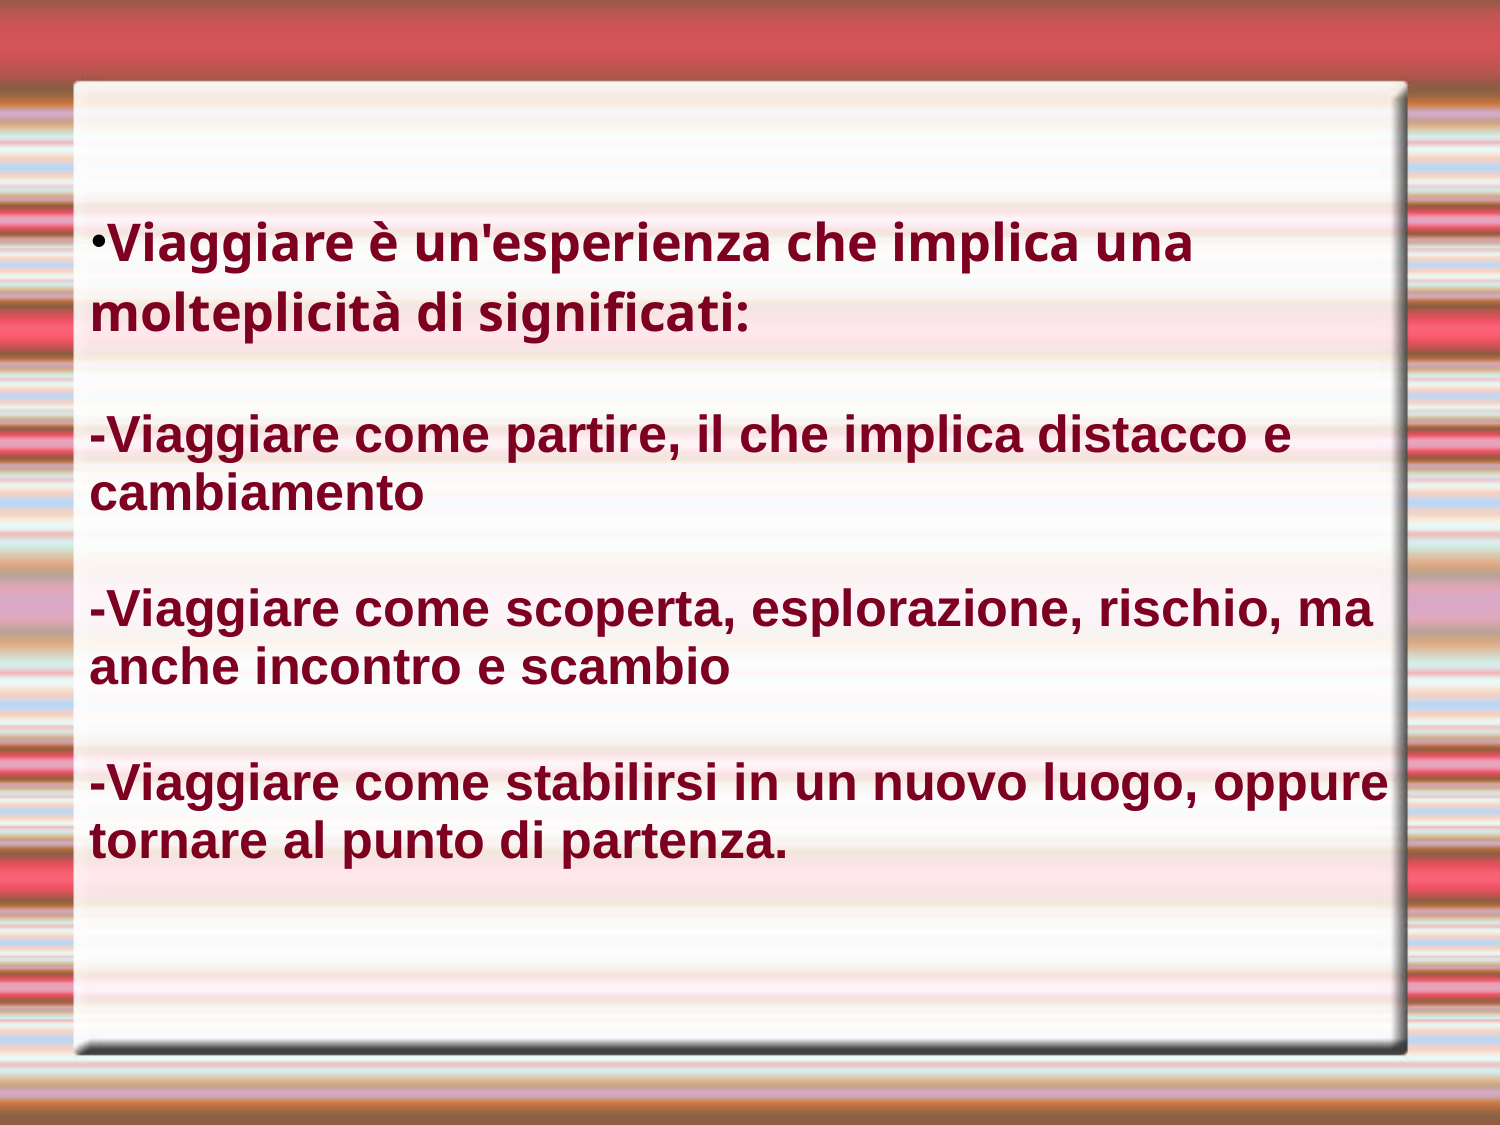

# Viaggiare è un'esperienza che implica una molteplicità di significati: -Viaggiare come partire, il che implica distacco e cambiamento -Viaggiare come scoperta, esplorazione, rischio, ma anche incontro e scambio -Viaggiare come stabilirsi in un nuovo luogo, oppure tornare al punto di partenza.